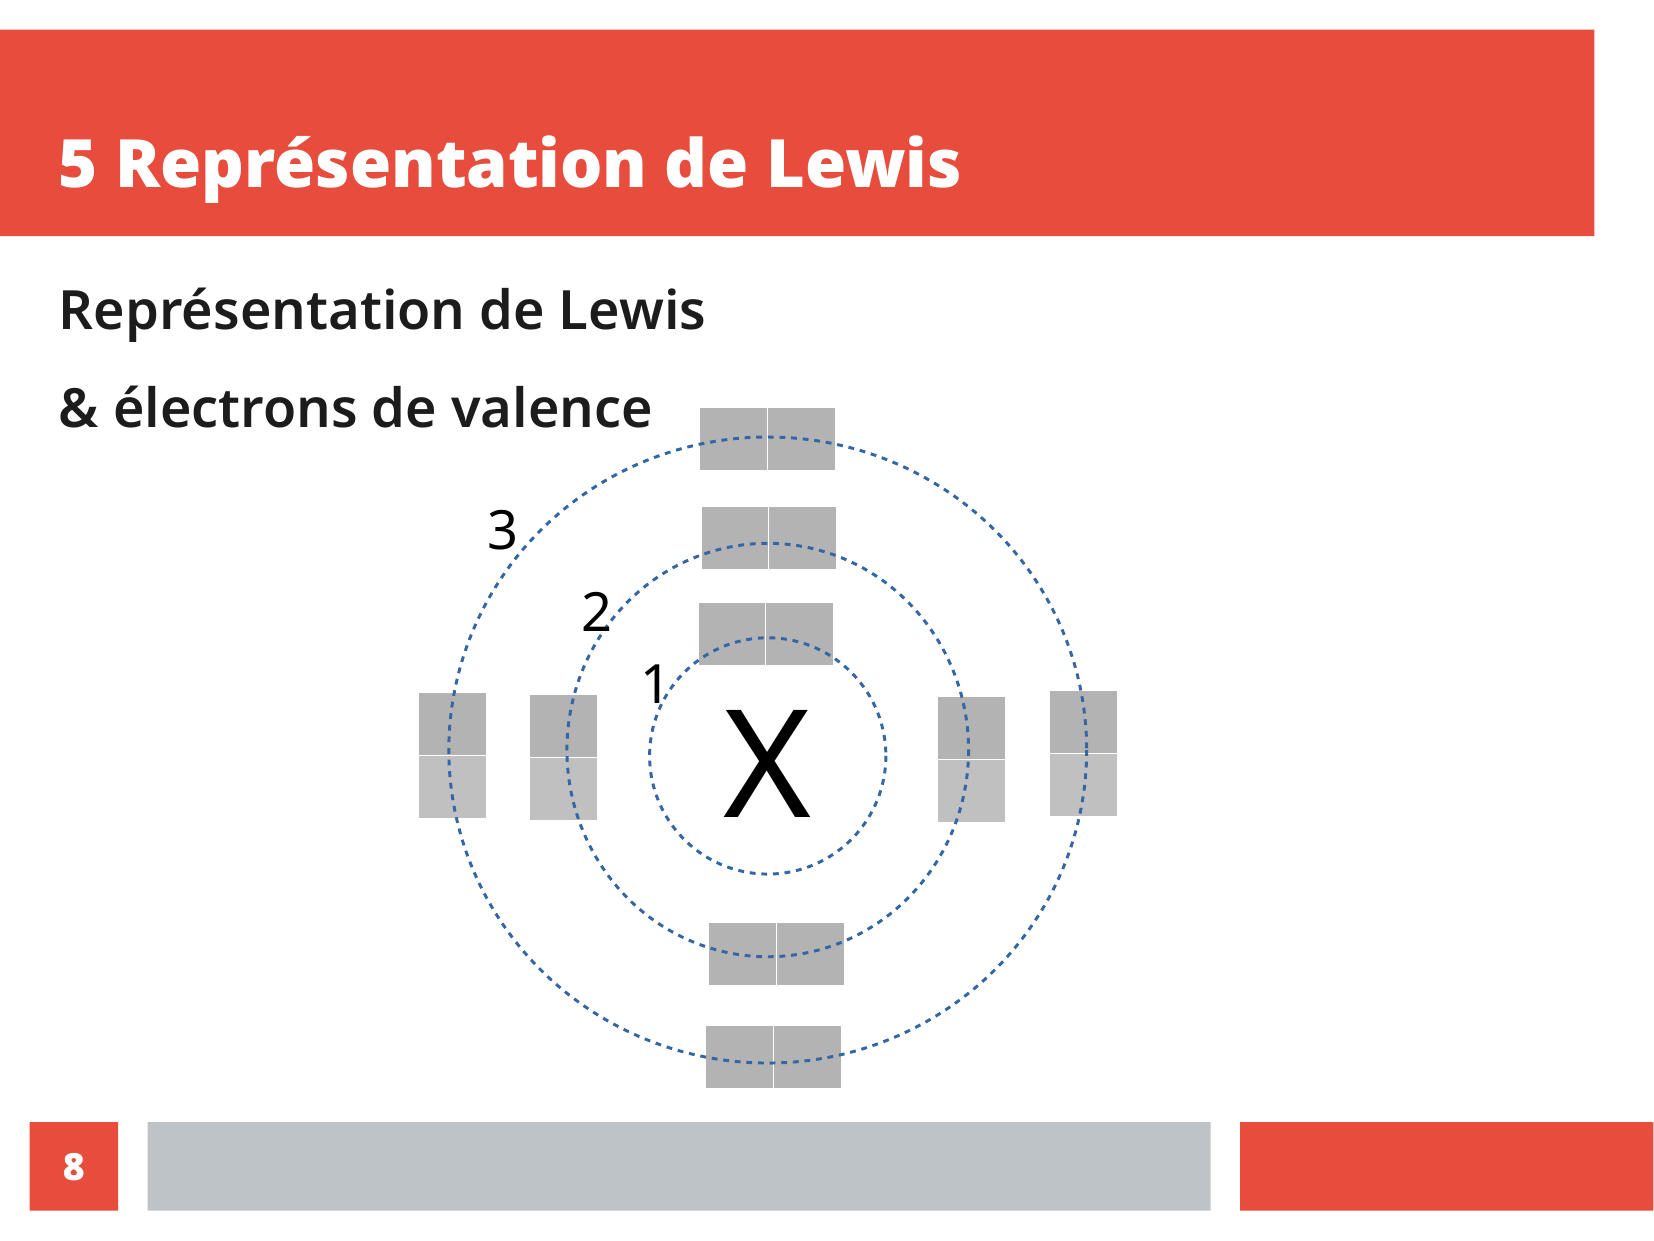

# 5 Représentation de Lewis
Représentation de Lewis
& électrons de valence
| | |
| --- | --- |
3
| | |
| --- | --- |
2
| | |
| --- | --- |
1
X
| |
| --- |
| |
| |
| --- |
| |
| |
| --- |
| |
| |
| --- |
| |
| | |
| --- | --- |
| | |
| --- | --- |
8